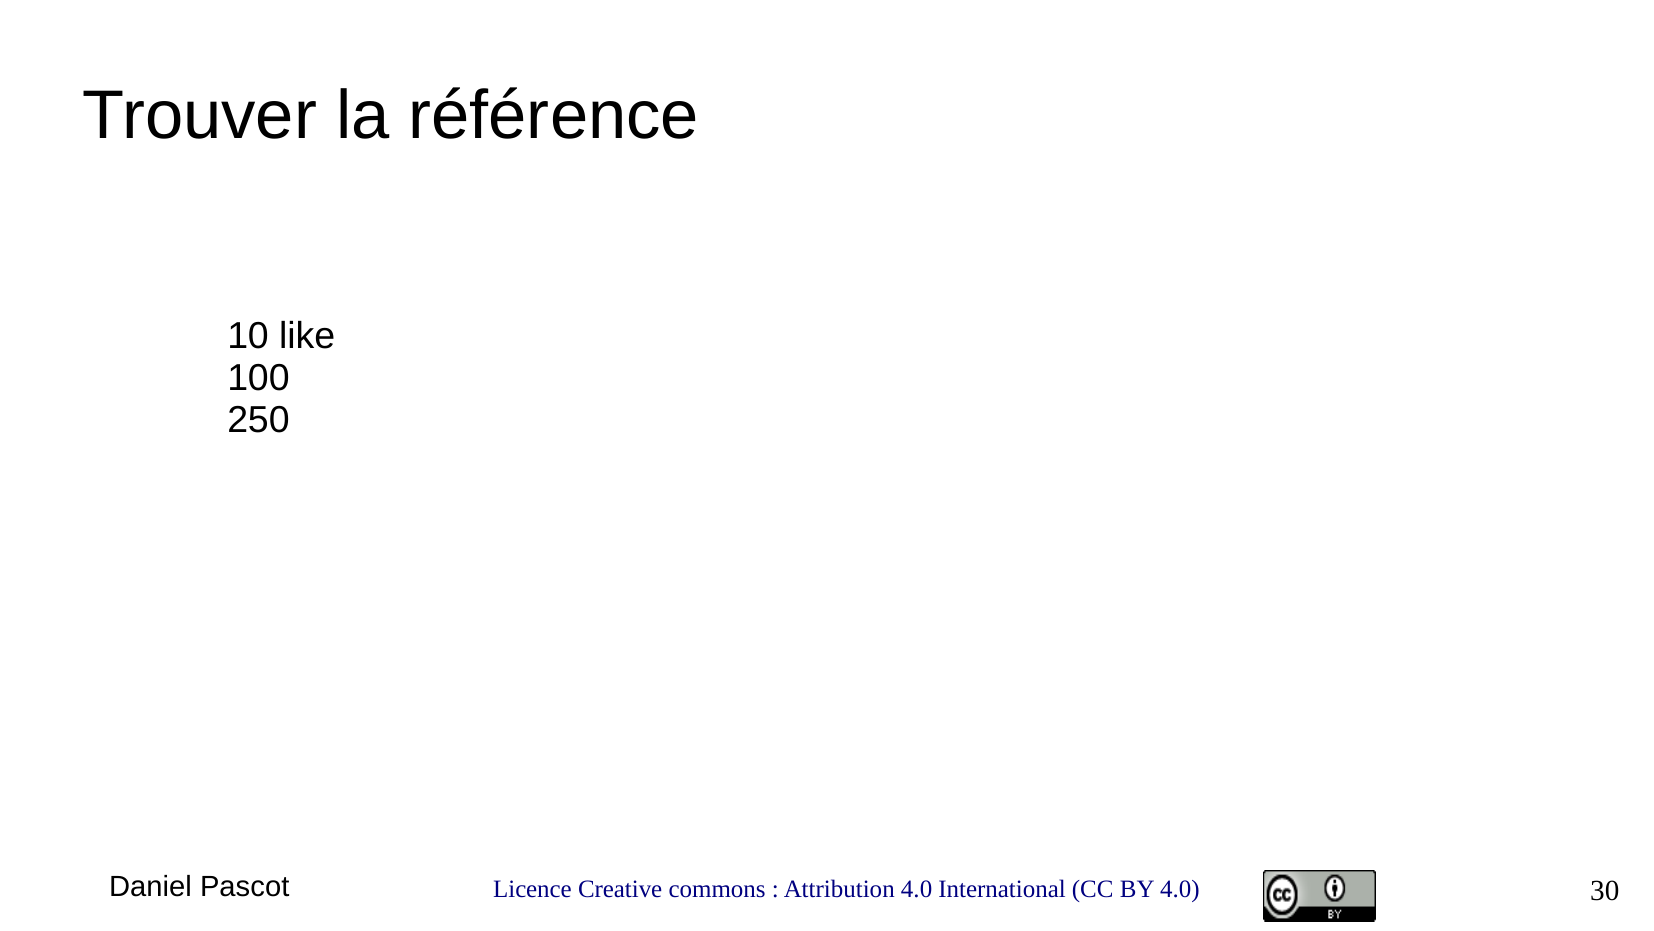

# Trouver la référence
10 like
100
250
30